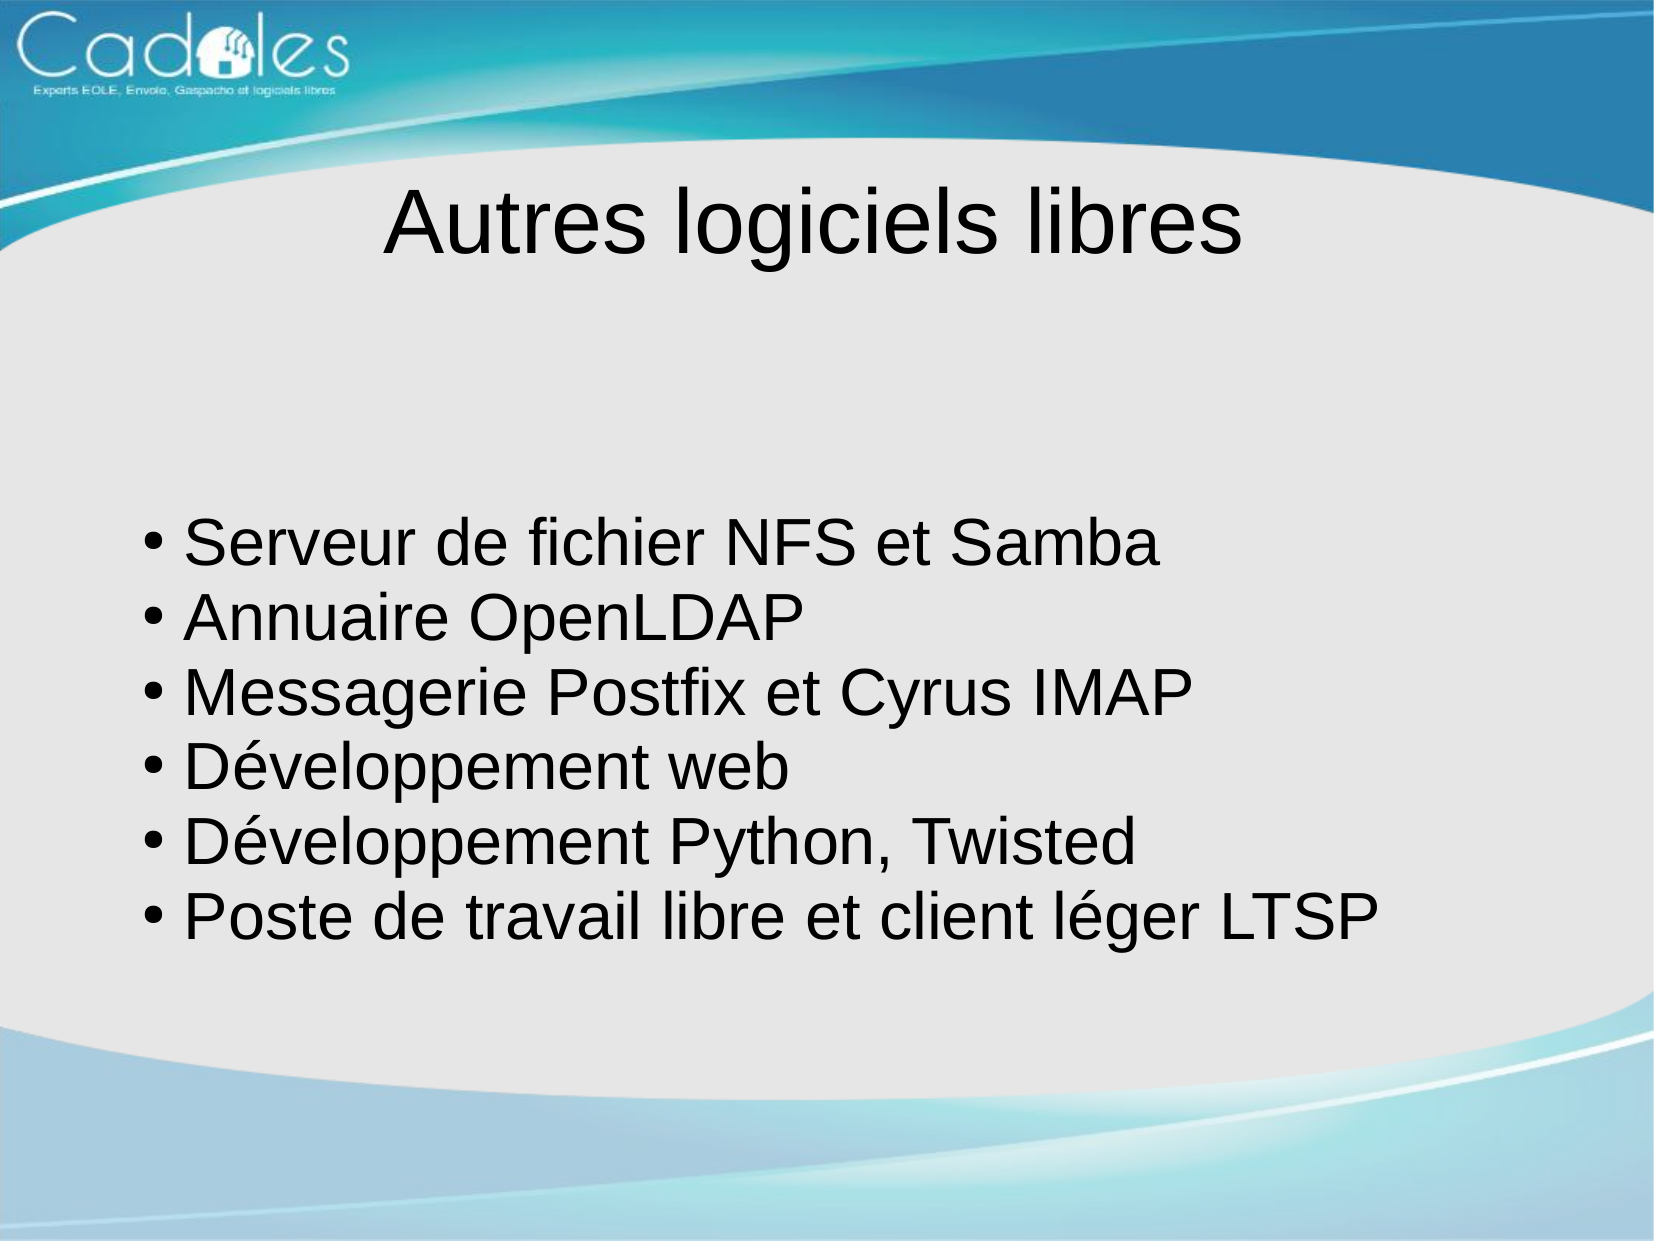

# Autres logiciels libres
 Serveur de fichier NFS et Samba
 Annuaire OpenLDAP
 Messagerie Postfix et Cyrus IMAP
 Développement web
 Développement Python, Twisted
 Poste de travail libre et client léger LTSP